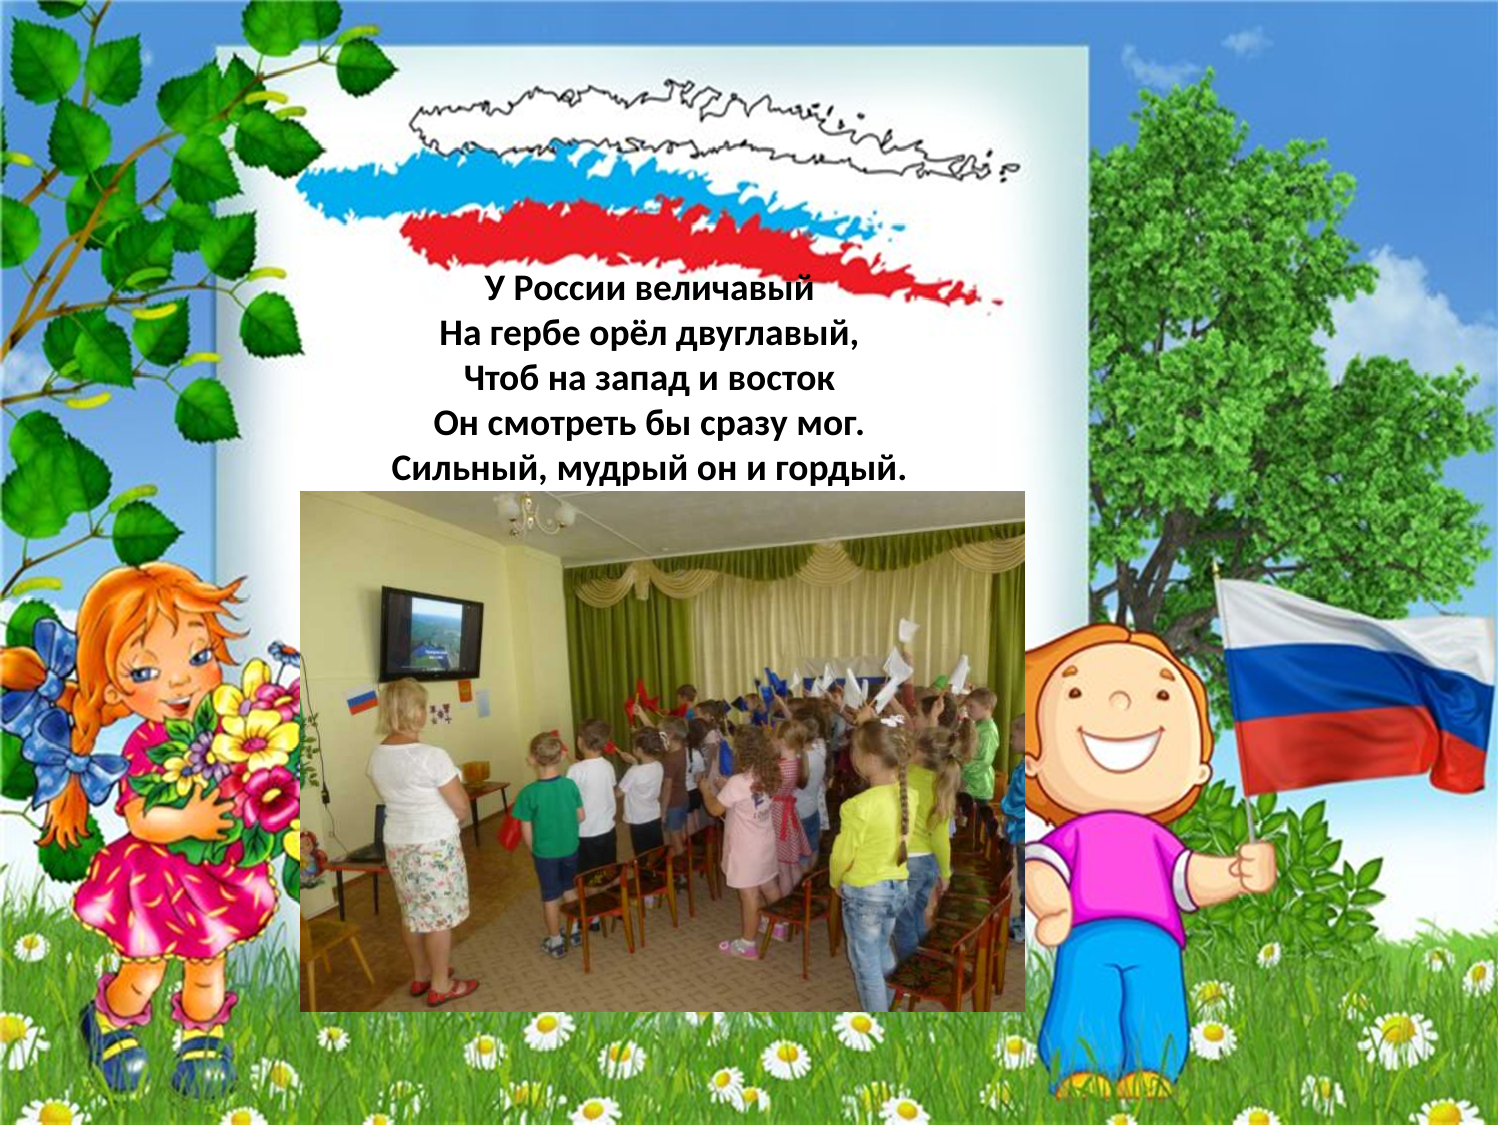

# У России величавый На гербе орёл двуглавый, Чтоб на запад и восток Он смотреть бы сразу мог. Сильный, мудрый он и гордый. Он – России дух свободный.